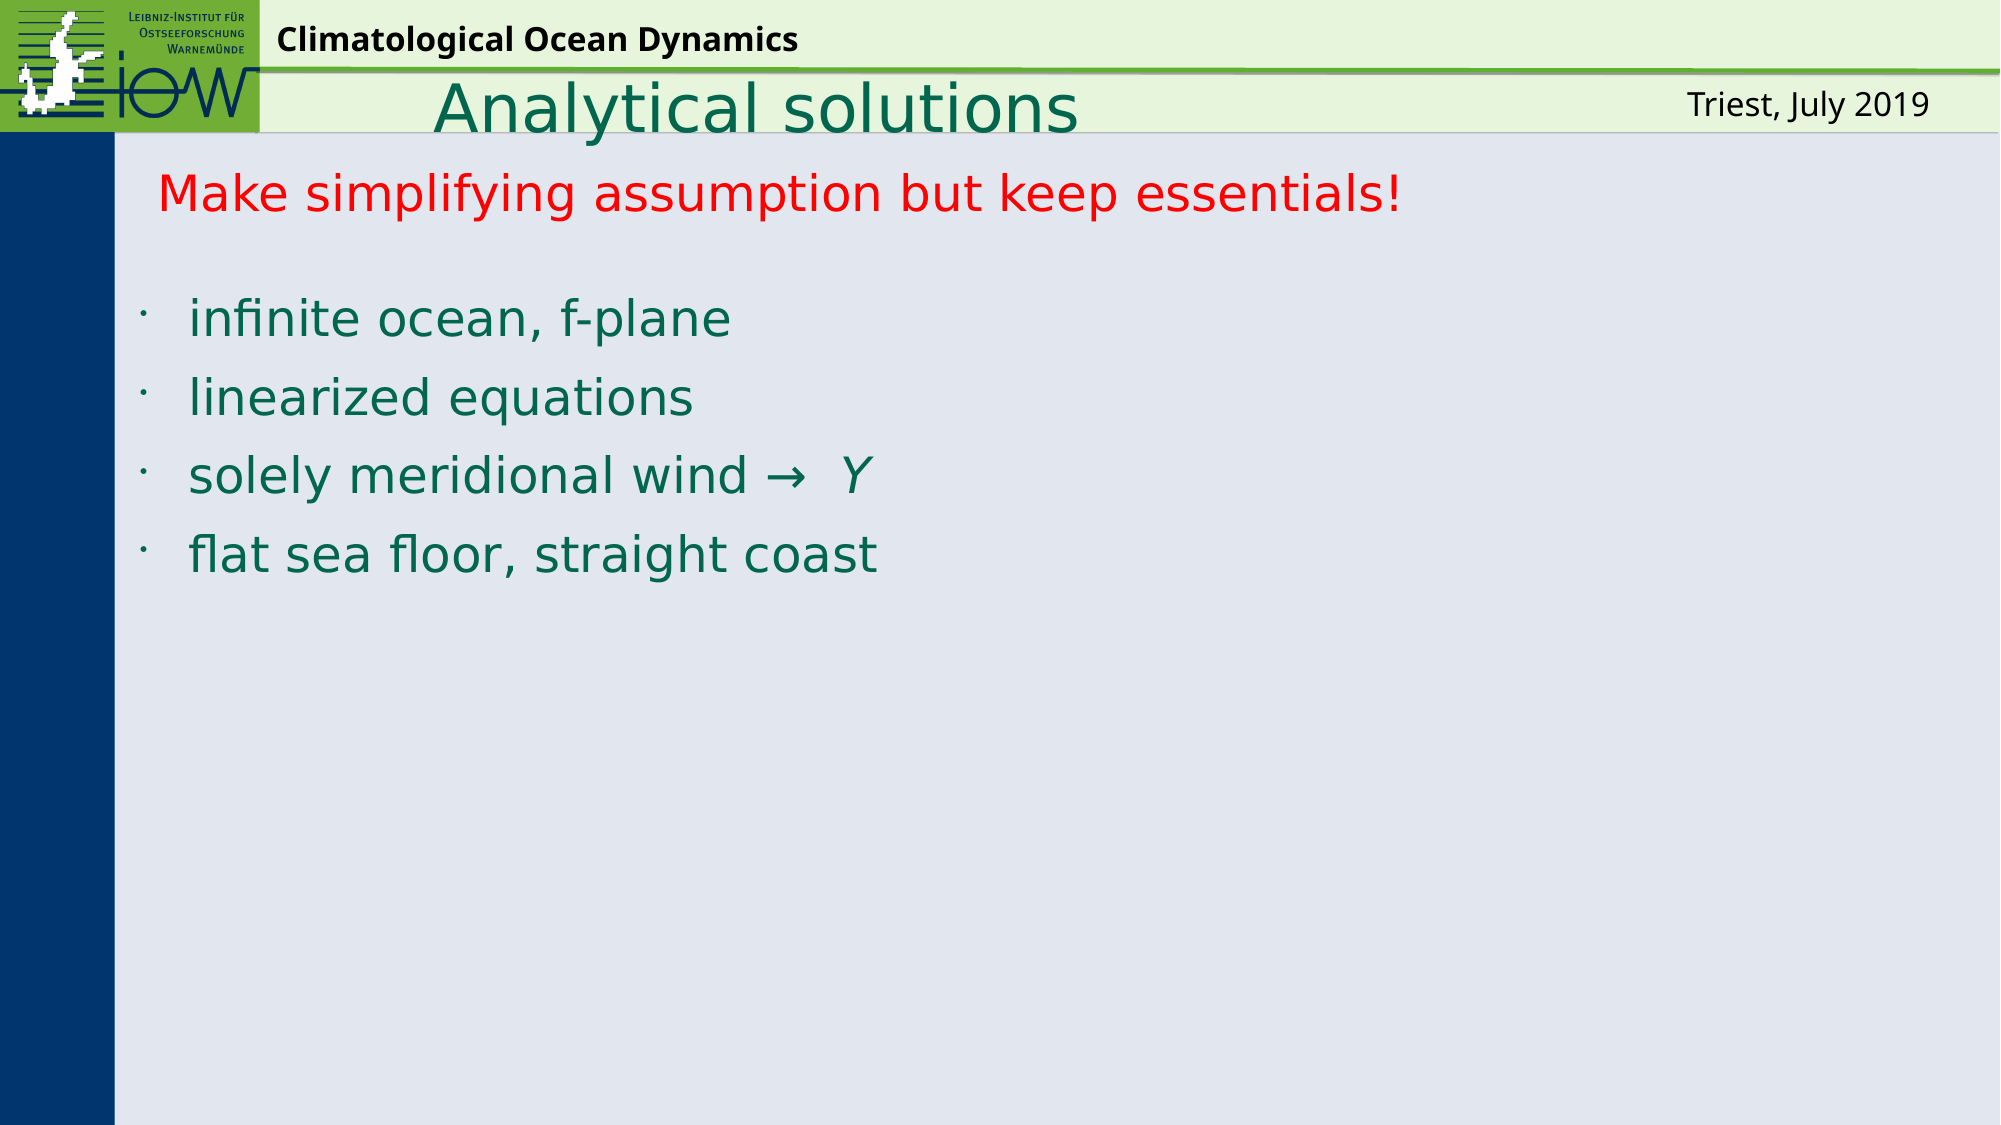

Analytical solutions
Make simplifying assumption but keep essentials!
infinite ocean, f-plane
linearized equations
solely meridional wind → Y
flat sea floor, straight coast